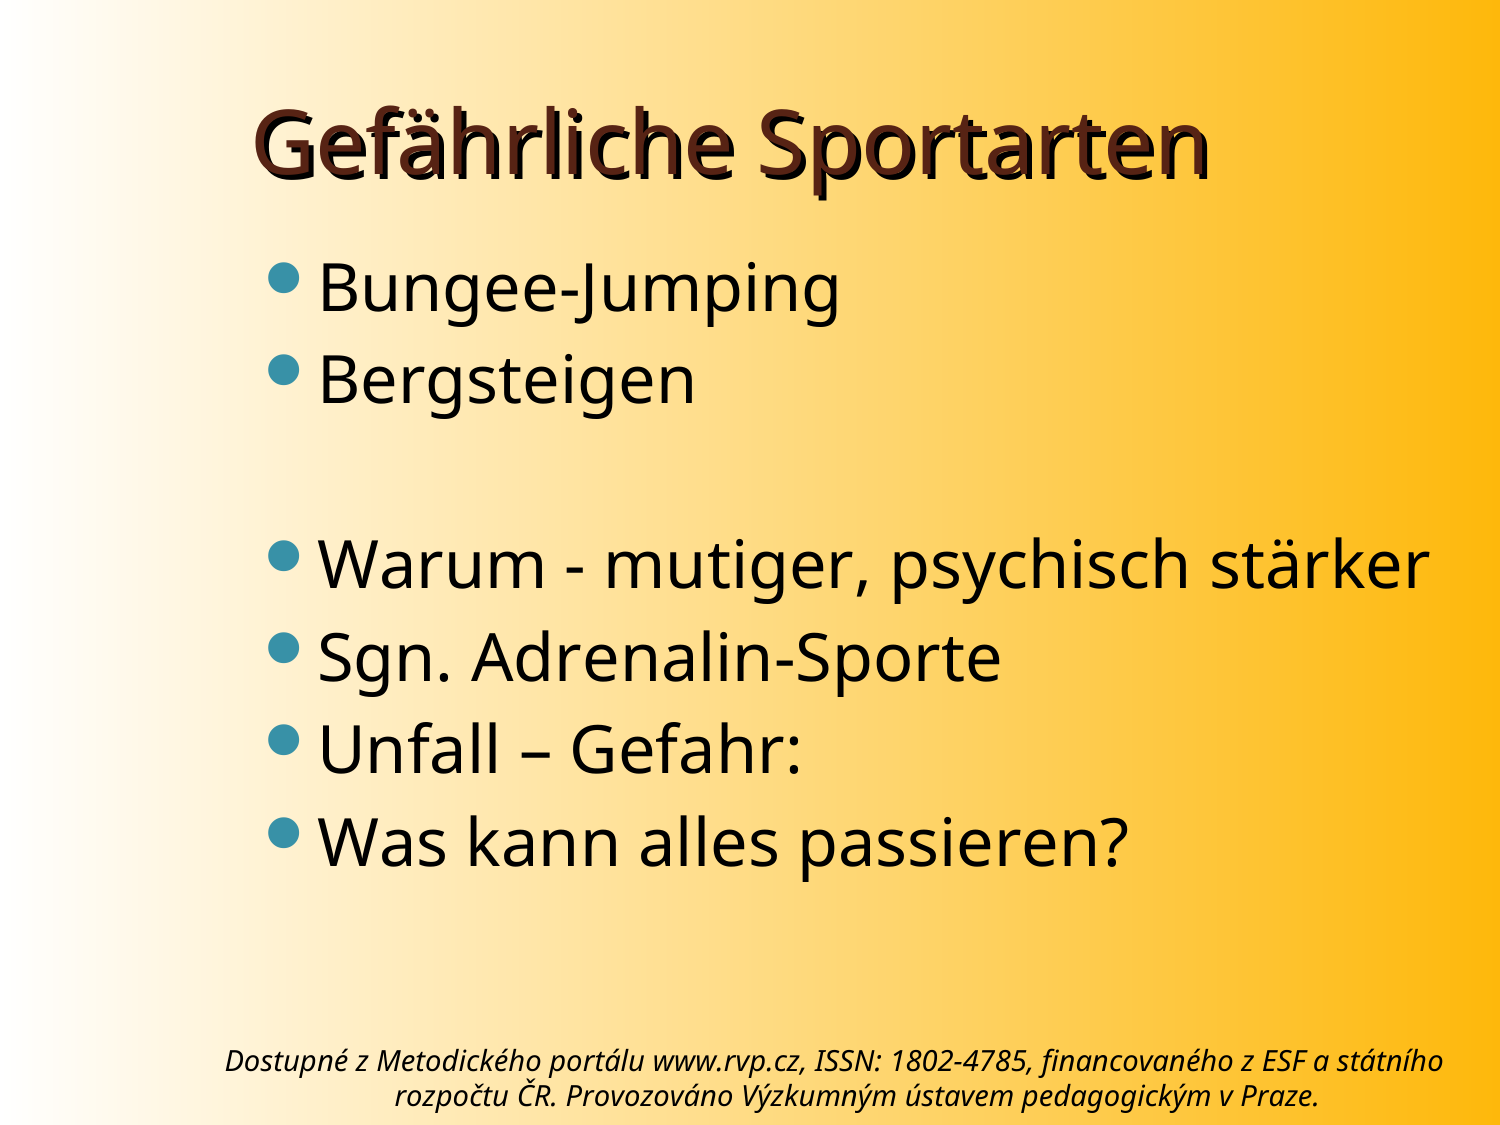

# Gefährliche Sportarten
Bungee-Jumping
Bergsteigen
Warum - mutiger, psychisch stärker
Sgn. Adrenalin-Sporte
Unfall – Gefahr:
Was kann alles passieren?
Dostupné z Metodického portálu www.rvp.cz, ISSN: 1802-4785, financovaného z ESF a státního rozpočtu ČR. Provozováno Výzkumným ústavem pedagogickým v Praze.